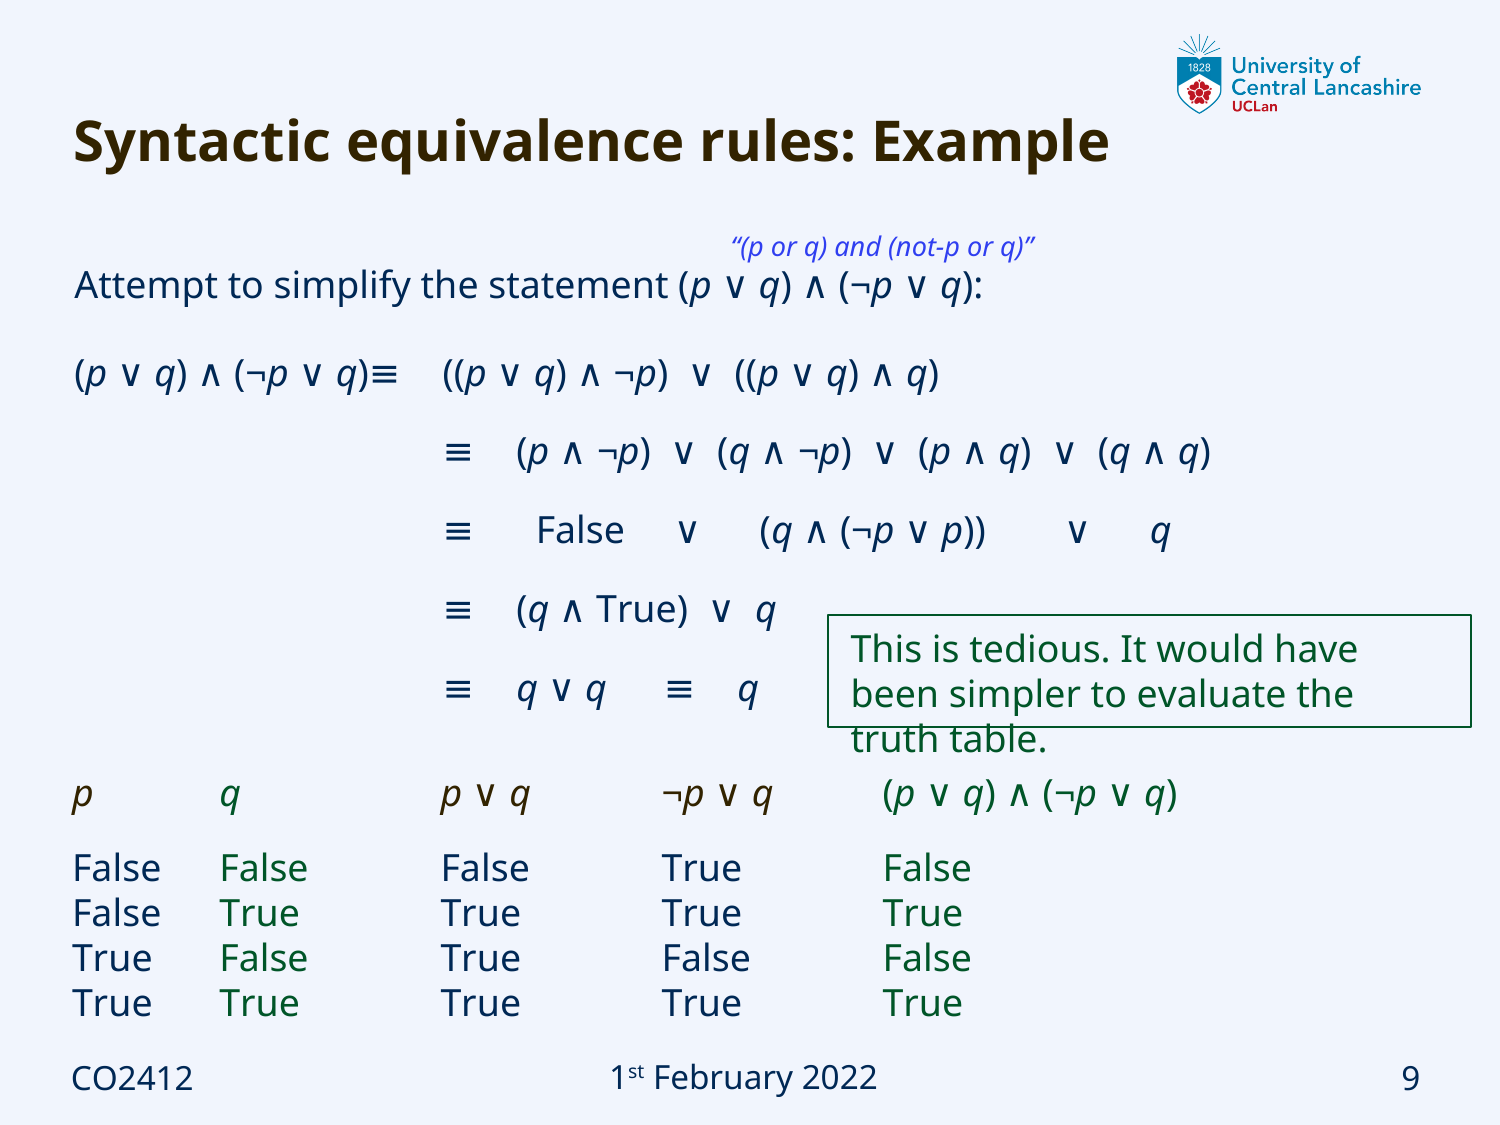

# Syntactic equivalence rules: Example
“(p or q) and (not-p or q)”
Attempt to simplify the statement (p ∨ q) ∧ (¬p ∨ q):
(p ∨ q) ∧ (¬p ∨ q)	≡	((p ∨ q) ∧ ¬p) ∨ ((p ∨ q) ∧ q)
					≡	(p ∧ ¬p) ∨ (q ∧ ¬p) ∨ (p ∧ q) ∨ (q ∧ q)
					≡	 False ∨ (q ∧ (¬p ∨ p)) ∨ q
					≡	(q ∧ True) ∨ q
					≡	q ∨ q	≡	q
This is tedious. It would have been simpler to evaluate the truth table.
p		q			p ∨ q		¬p ∨ q		(p ∨ q) ∧ (¬p ∨ q)
False	False		False		True		False
False	True		True		True		True
True	False		True		False		False
True	True		True		True		True